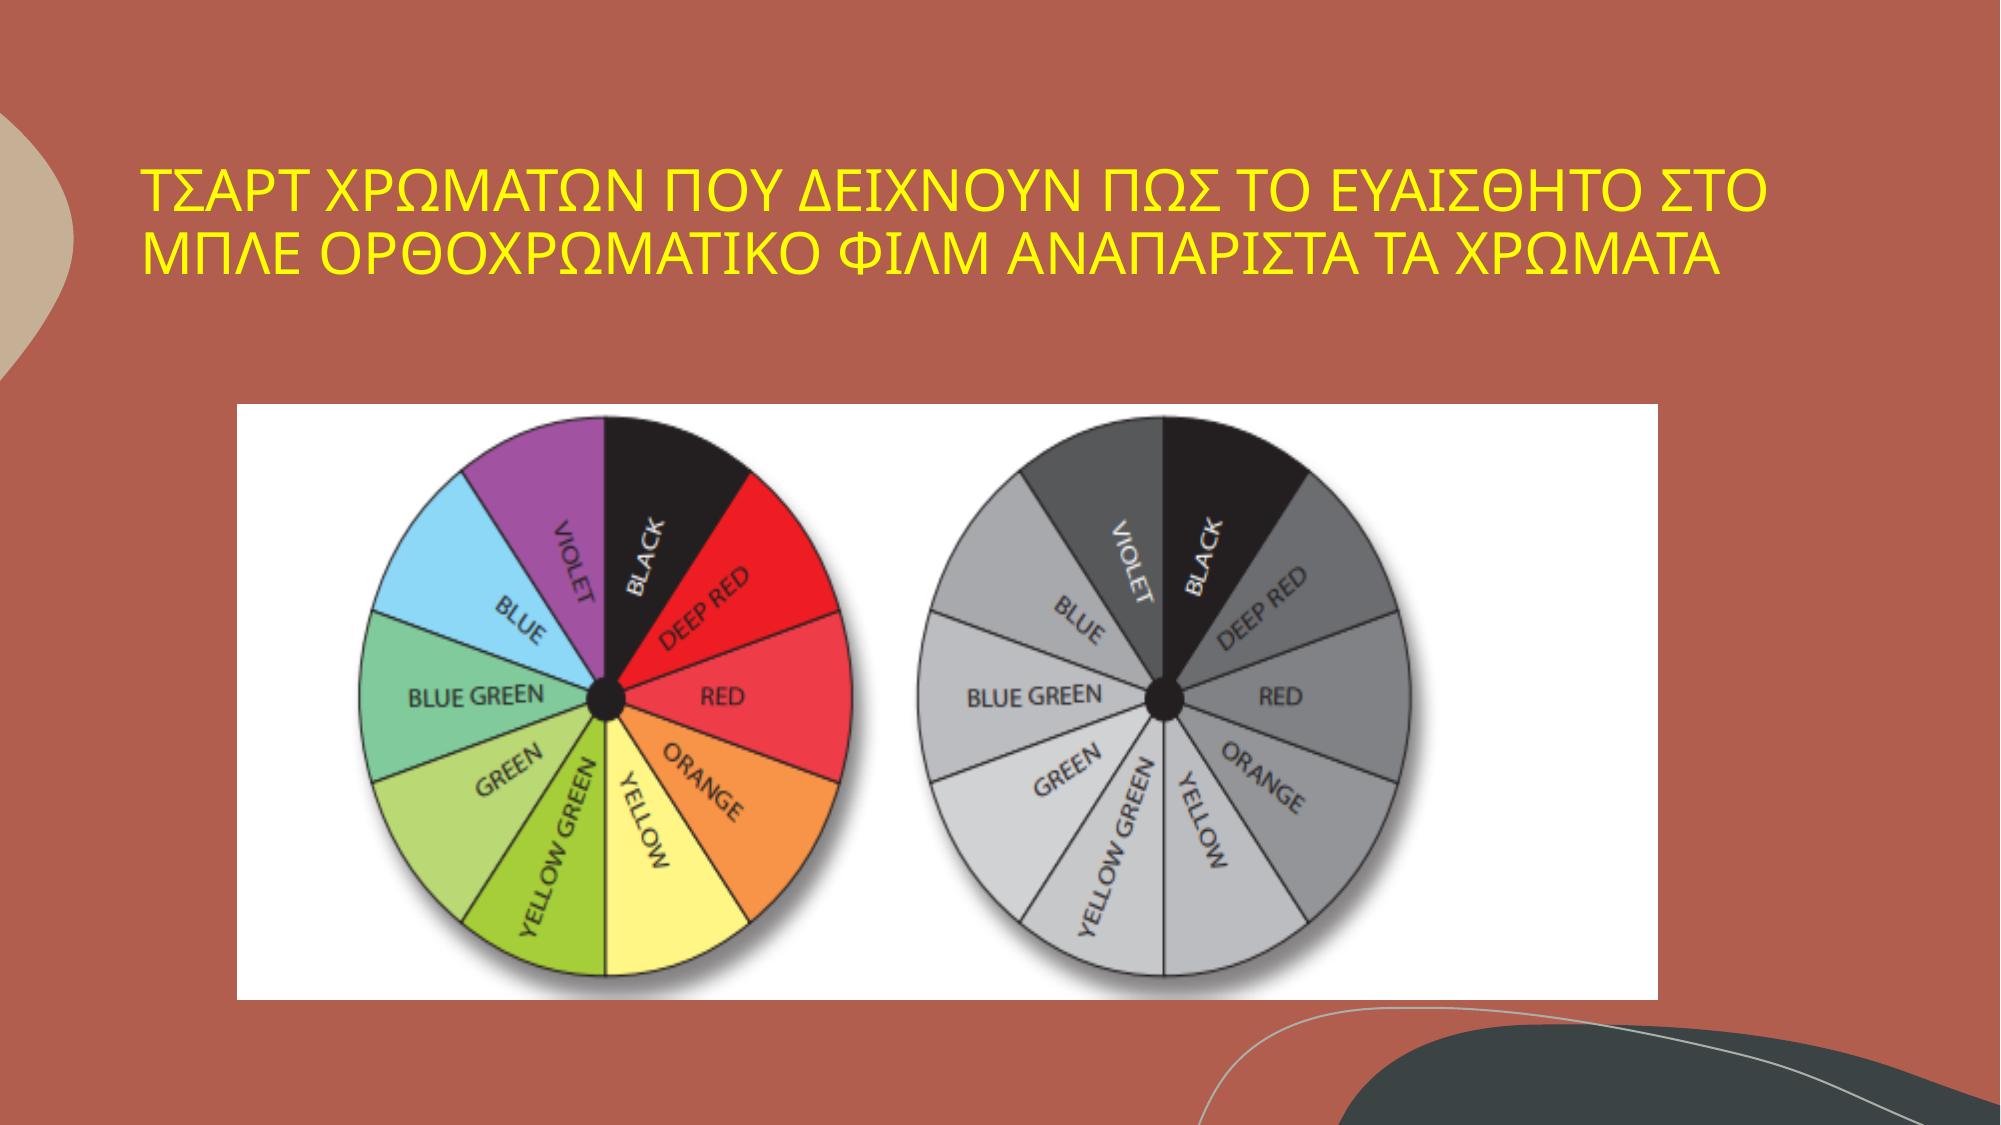

# ΤΣΑΡΤ ΧΡΩΜΑΤΩΝ ΠΟΥ ΔΕΙΧΝΟΥΝ ΠΩΣ ΤΟ ΕΥΑΙΣΘΗΤΟ ΣΤΟ ΜΠΛΕ ΟΡΘΟΧΡΩΜΑΤΙΚΟ ΦΙΛΜ ΑΝΑΠΑΡΙΣΤΑ ΤΑ ΧΡΩΜΑΤΑ